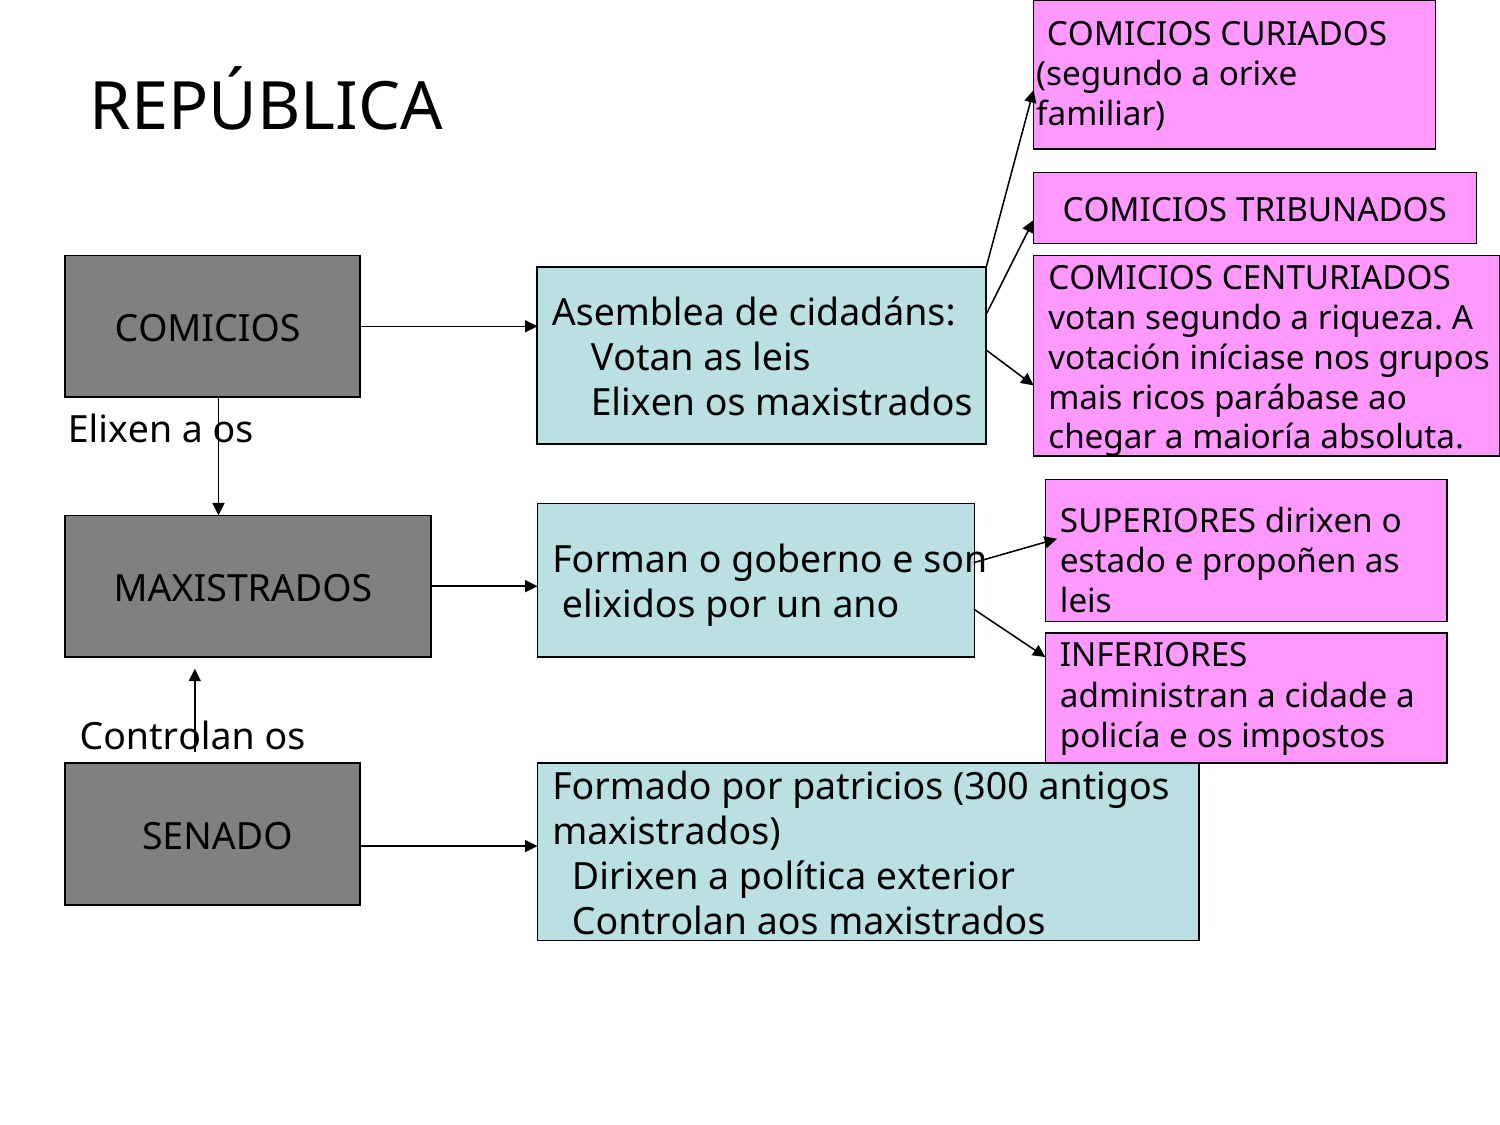

COMICIOS CURIADOS (segundo a orixe familiar)
# REPÚBLICA
COMICIOS TRIBUNADOS
COMICIOS
COMICIOS CENTURIADOS
votan segundo a riqueza. A
votación iníciase nos grupos
mais ricos parábase ao
chegar a maioría absoluta.
Asemblea de cidadáns:
 Votan as leis
 Elixen os maxistrados
Elixen a os
SUPERIORES dirixen o estado e propoñen as leis
Forman o goberno e son
 elixidos por un ano
MAXISTRADOS
INFERIORES administran a cidade a policía e os impostos
Controlan os
 SENADO
Formado por patricios (300 antigos
maxistrados)
 Dirixen a política exterior
 Controlan aos maxistrados